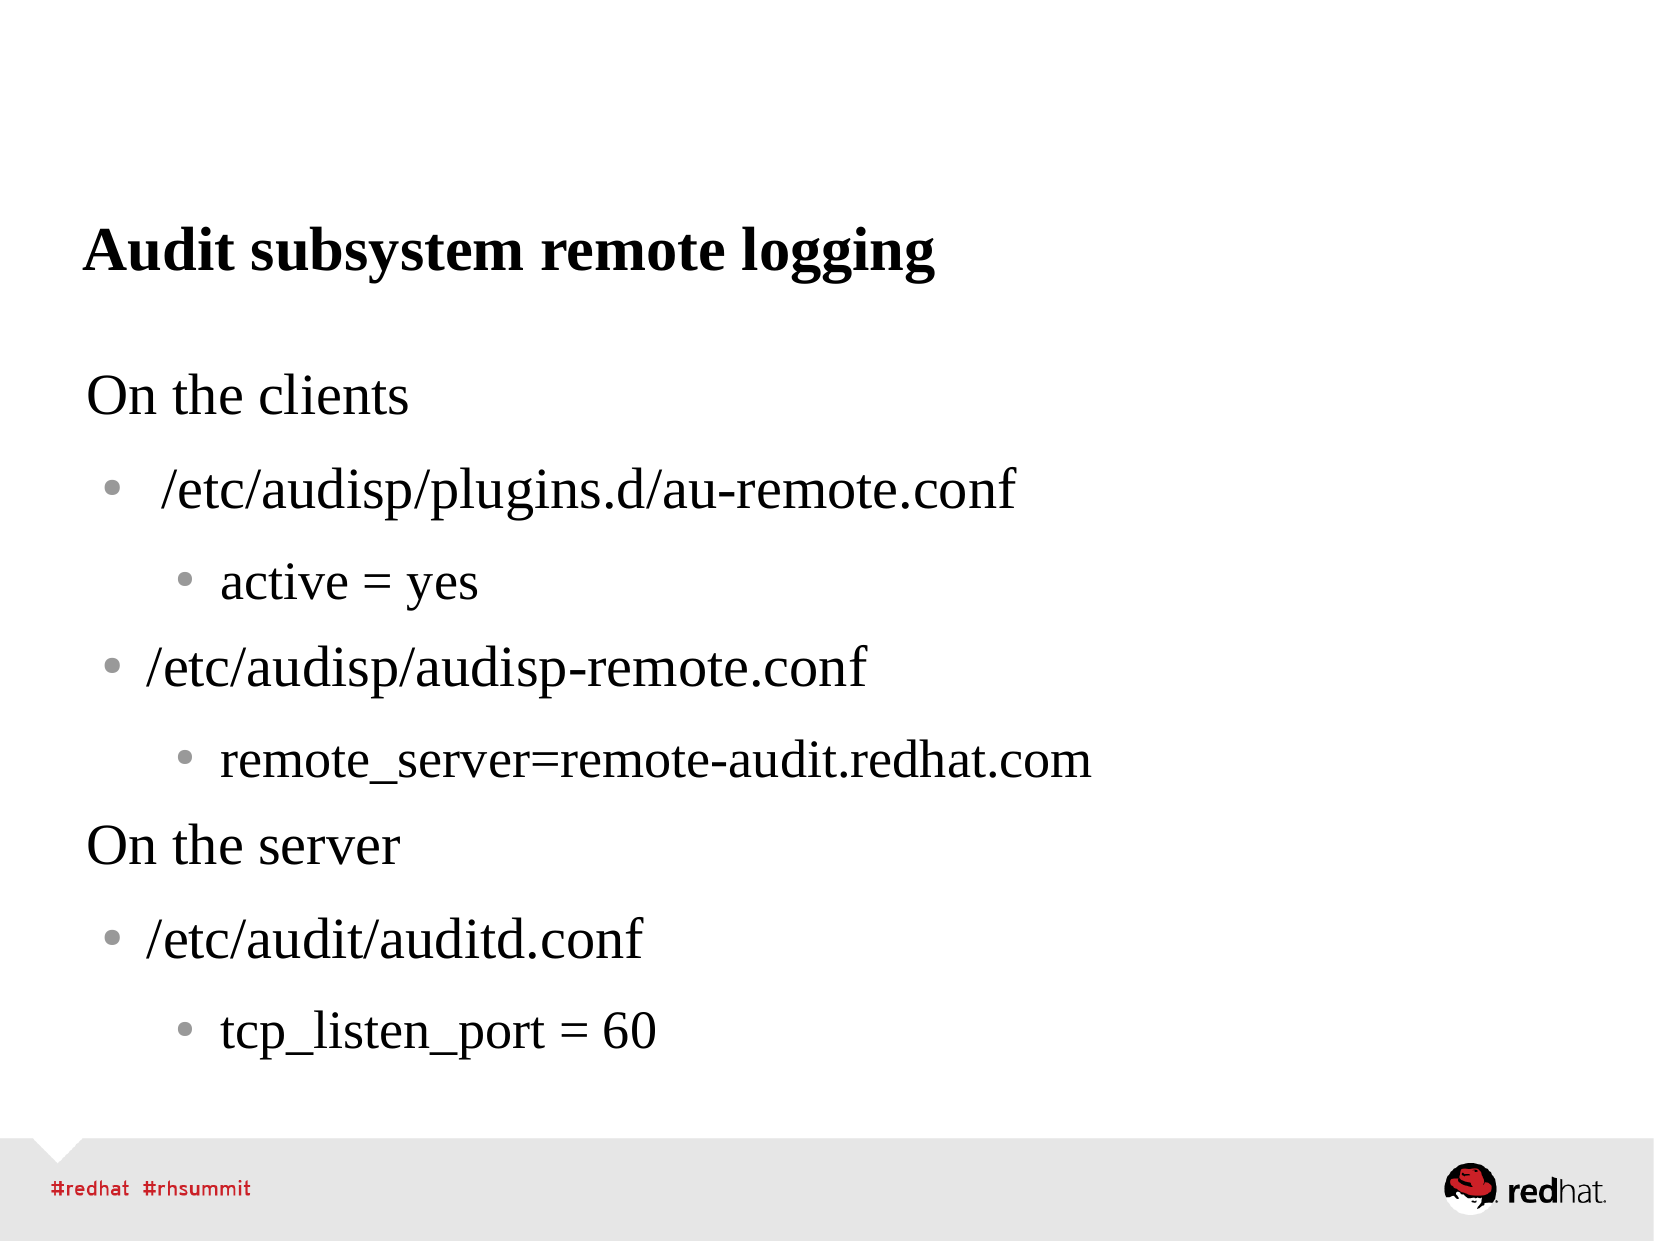

# Audit subsystem remote logging
On the clients
 /etc/audisp/plugins.d/au-remote.conf
active = yes
/etc/audisp/audisp-remote.conf
remote_server=remote-audit.redhat.com
On the server
/etc/audit/auditd.conf
tcp_listen_port = 60